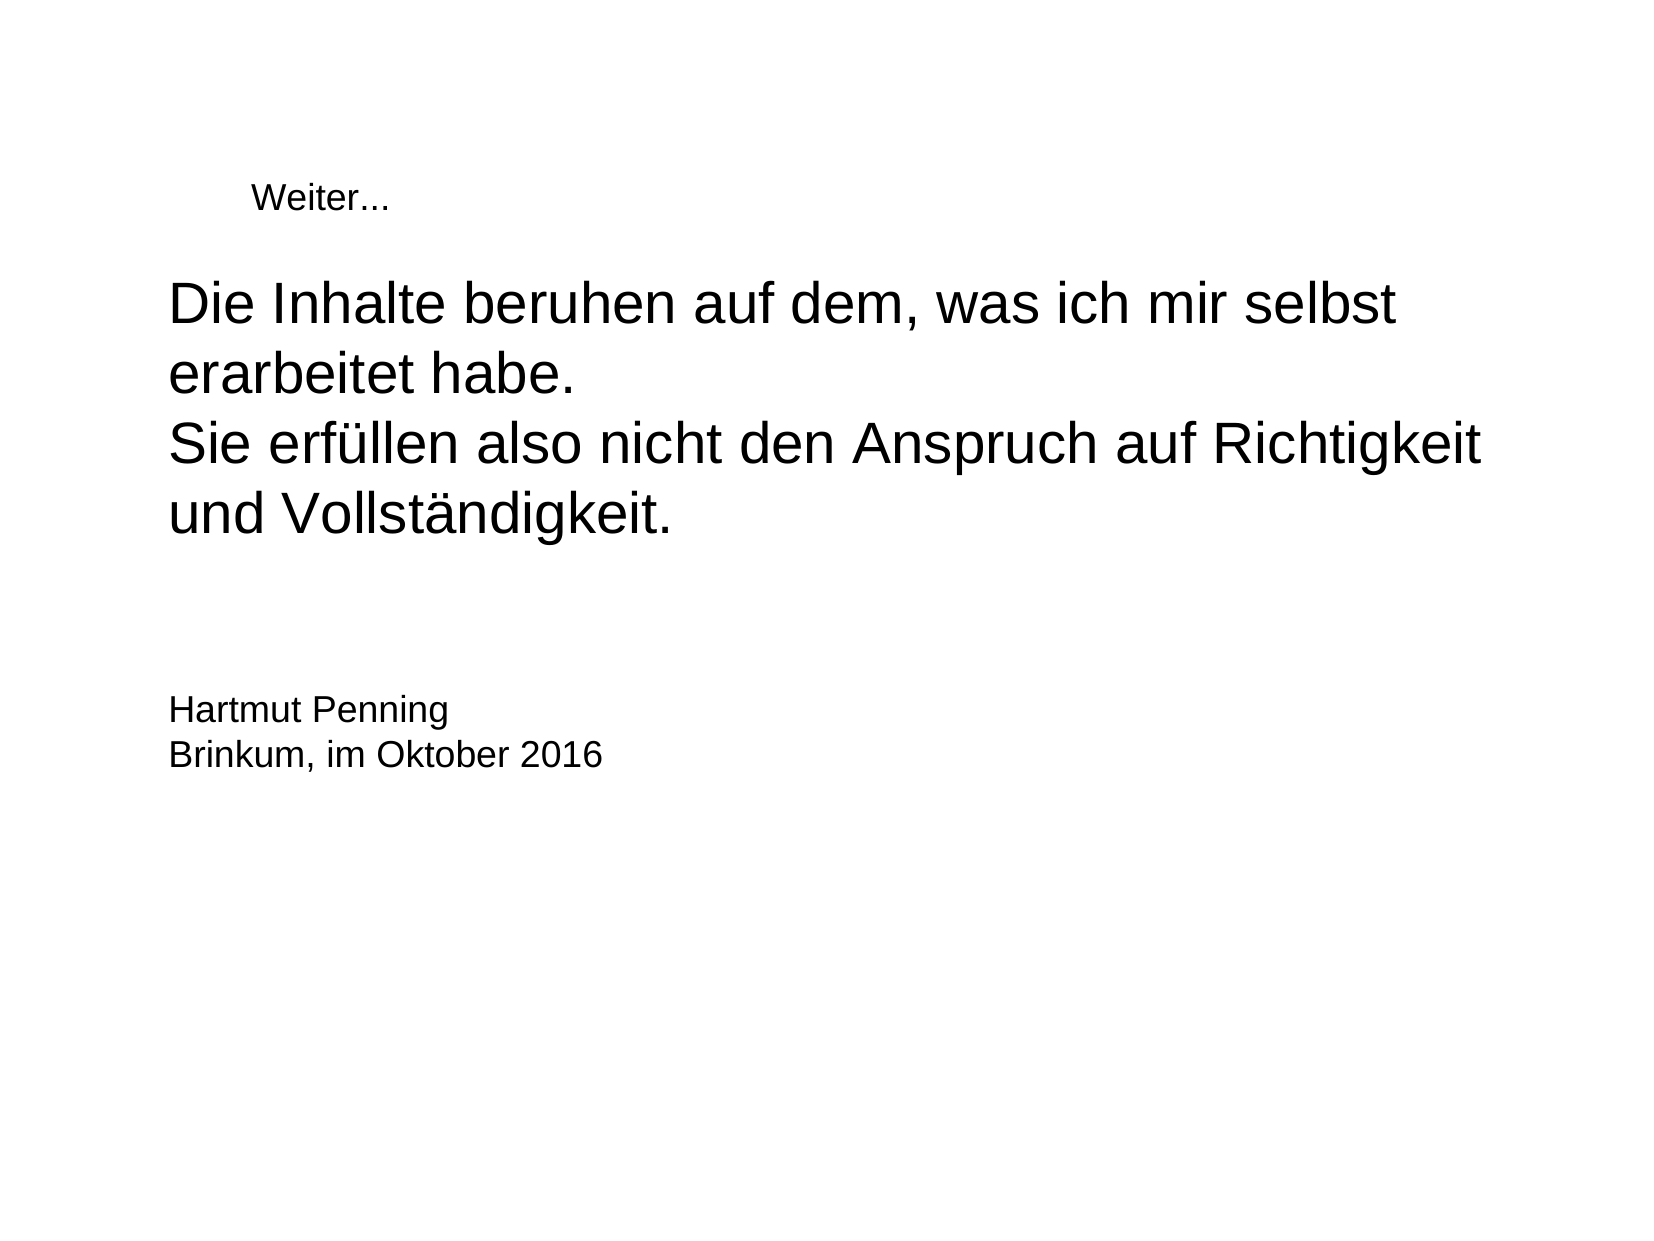

Die Inhalte beruhen auf dem, was ich mir selbst erarbeitet habe.
Sie erfüllen also nicht den Anspruch auf Richtigkeit und Vollständigkeit.
Hartmut Penning
Brinkum, im Oktober 2016
Weiter...